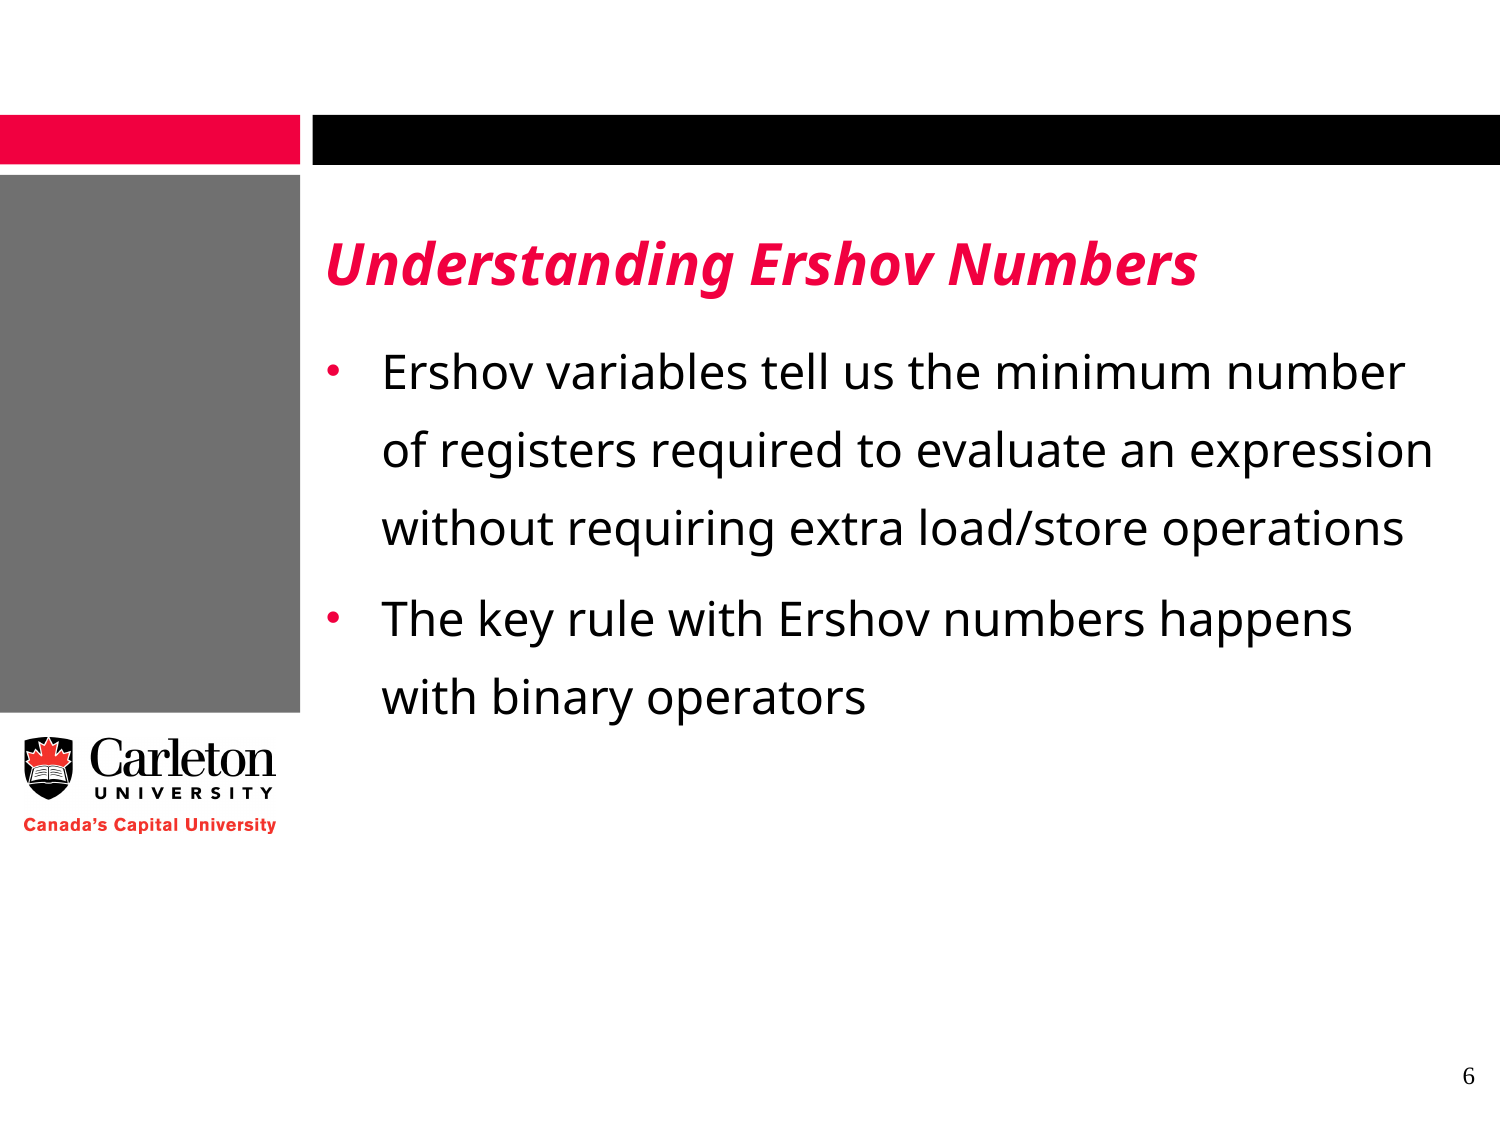

# Understanding Ershov Numbers
Ershov variables tell us the minimum number of registers required to evaluate an expression without requiring extra load/store operations
The key rule with Ershov numbers happens with binary operators
6